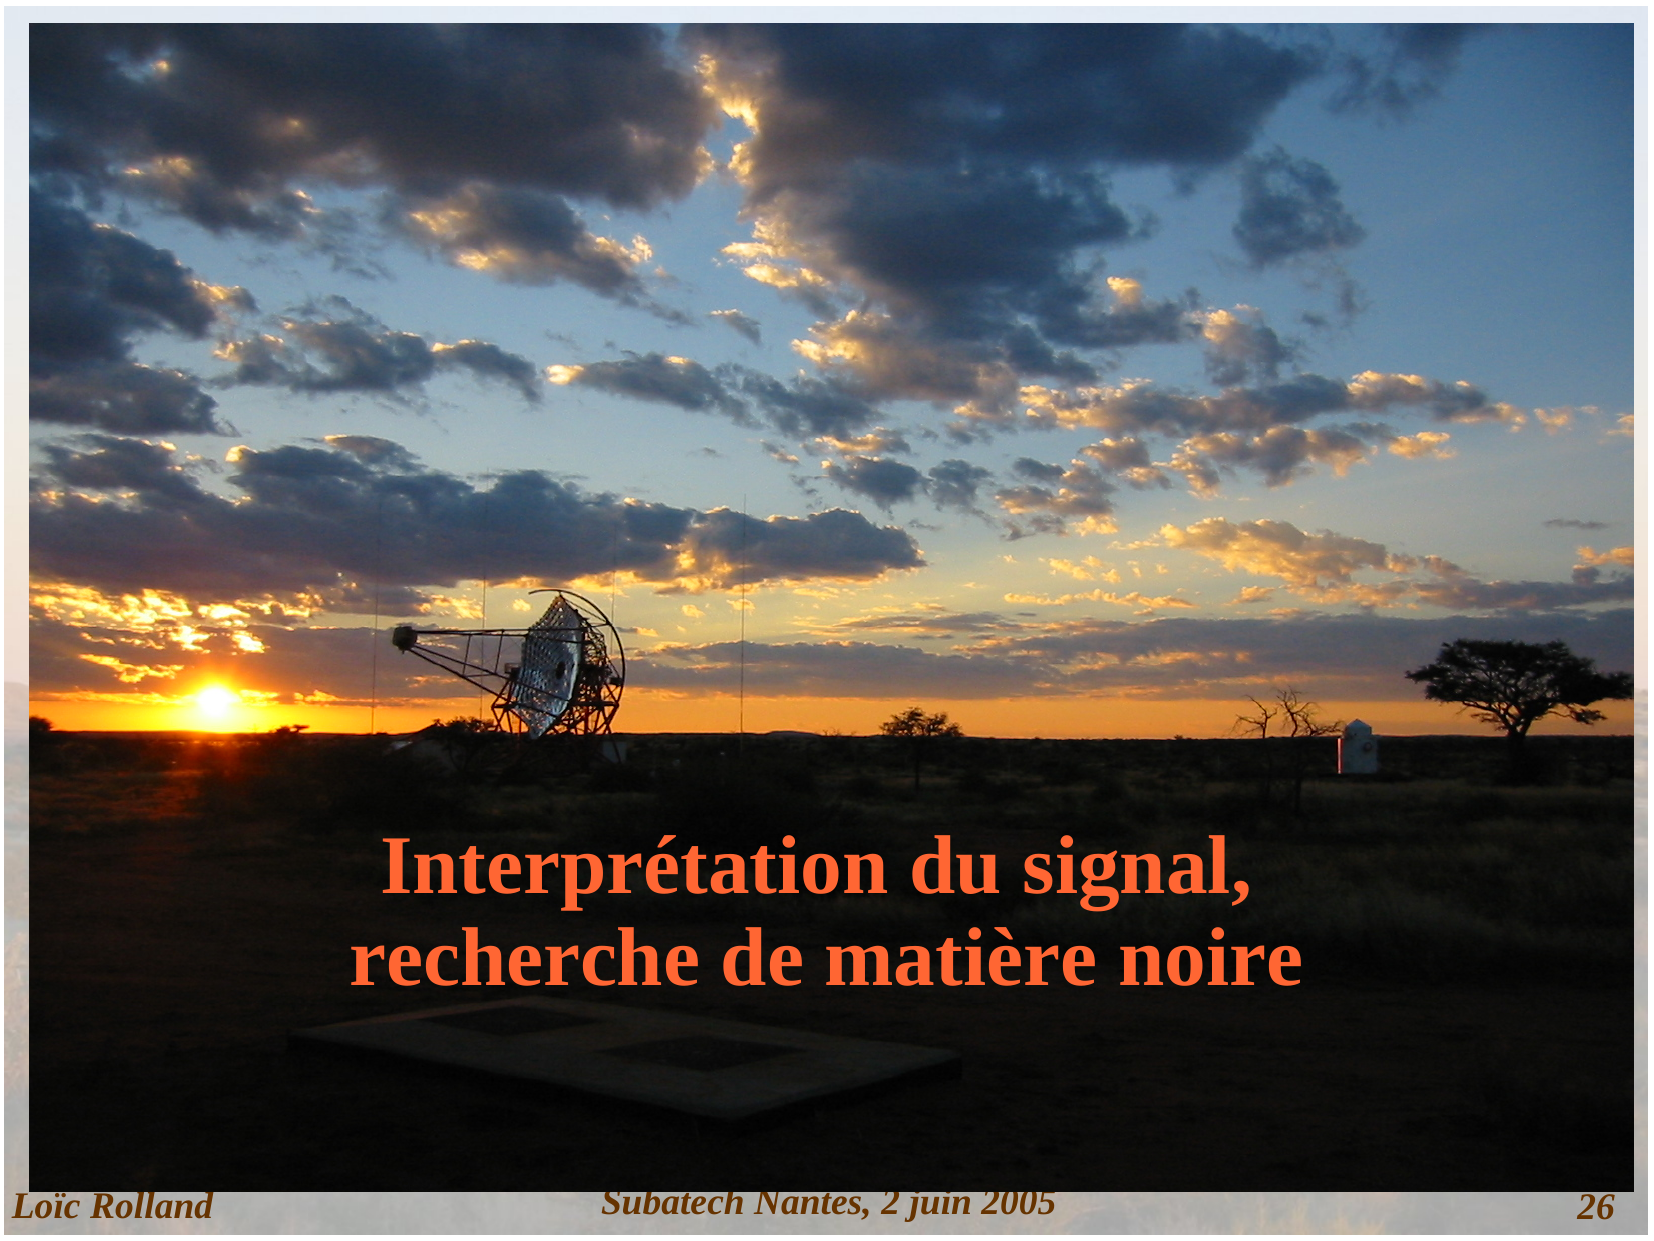

# Interprétation du signal, recherche de matière noire